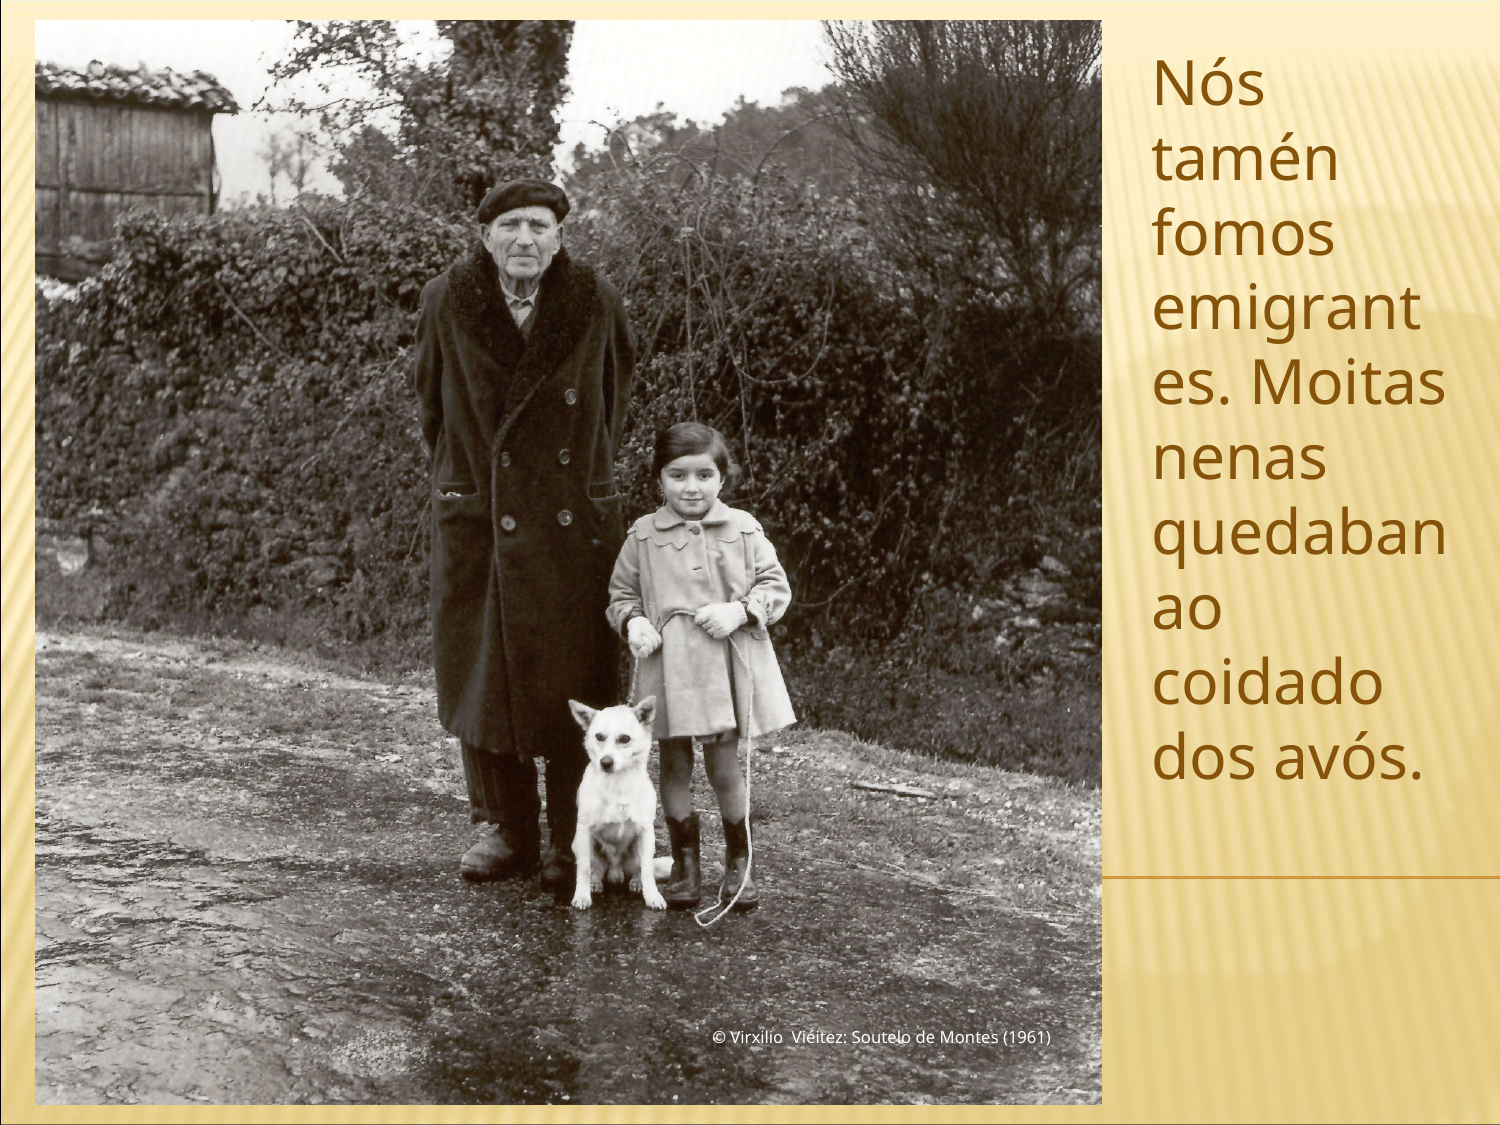

Nós tamén fomos emigrantes. Moitas nenas quedaban ao coidado dos avós.
© Virxilio Viéitez: Soutelo de Montes (1961)